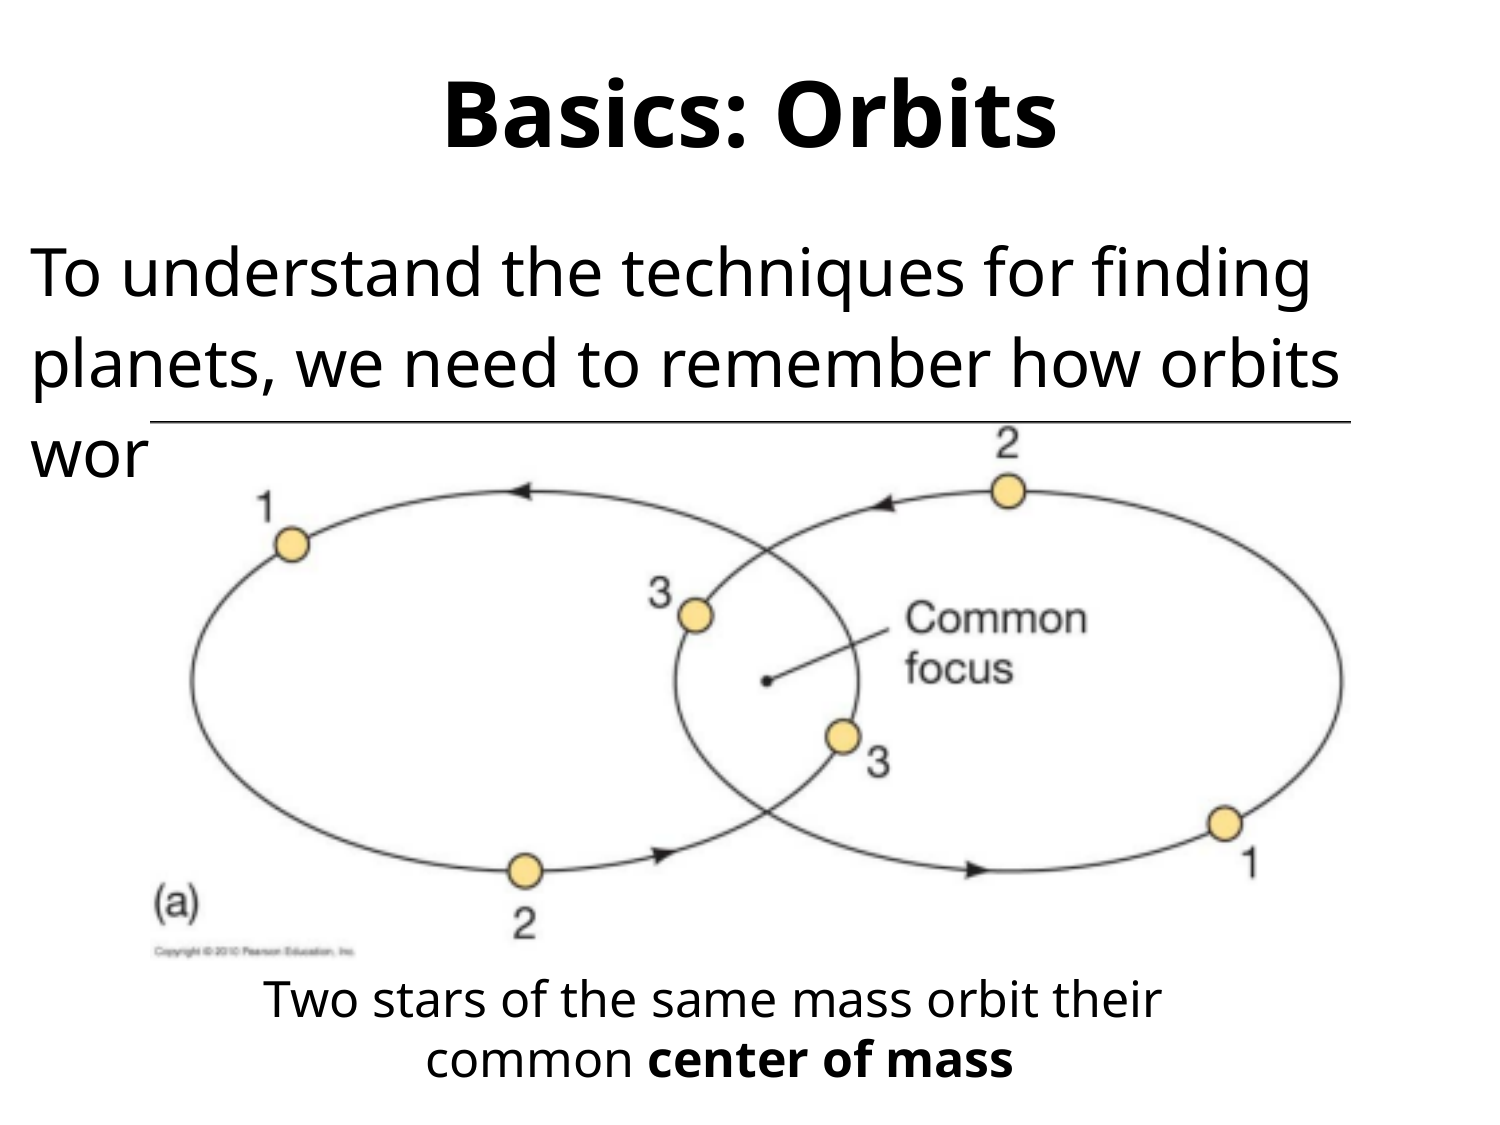

Basics: Orbits
# To understand the techniques for finding planets, we need to remember how orbits work
Two stars of the same mass orbit their
common center of mass